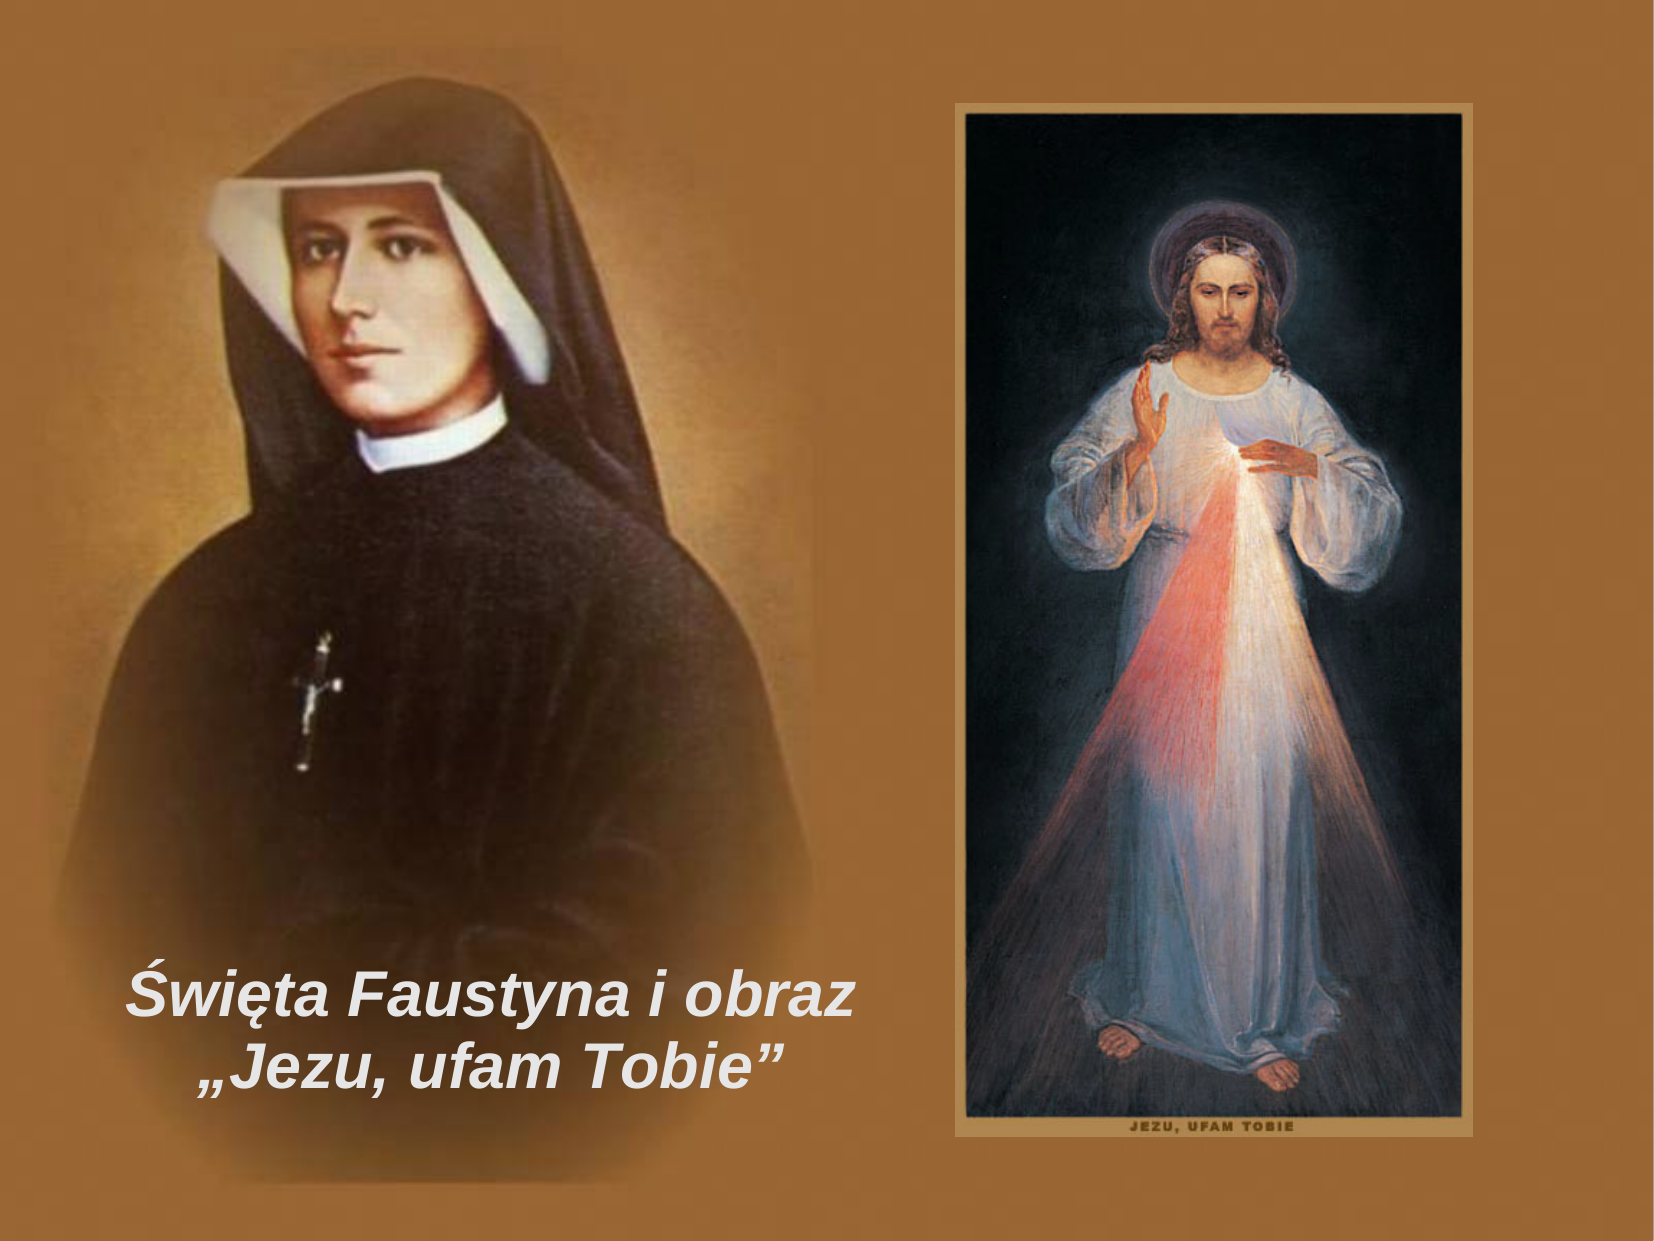

Święta Faustyna i obraz „Jezu, ufam Tobie”